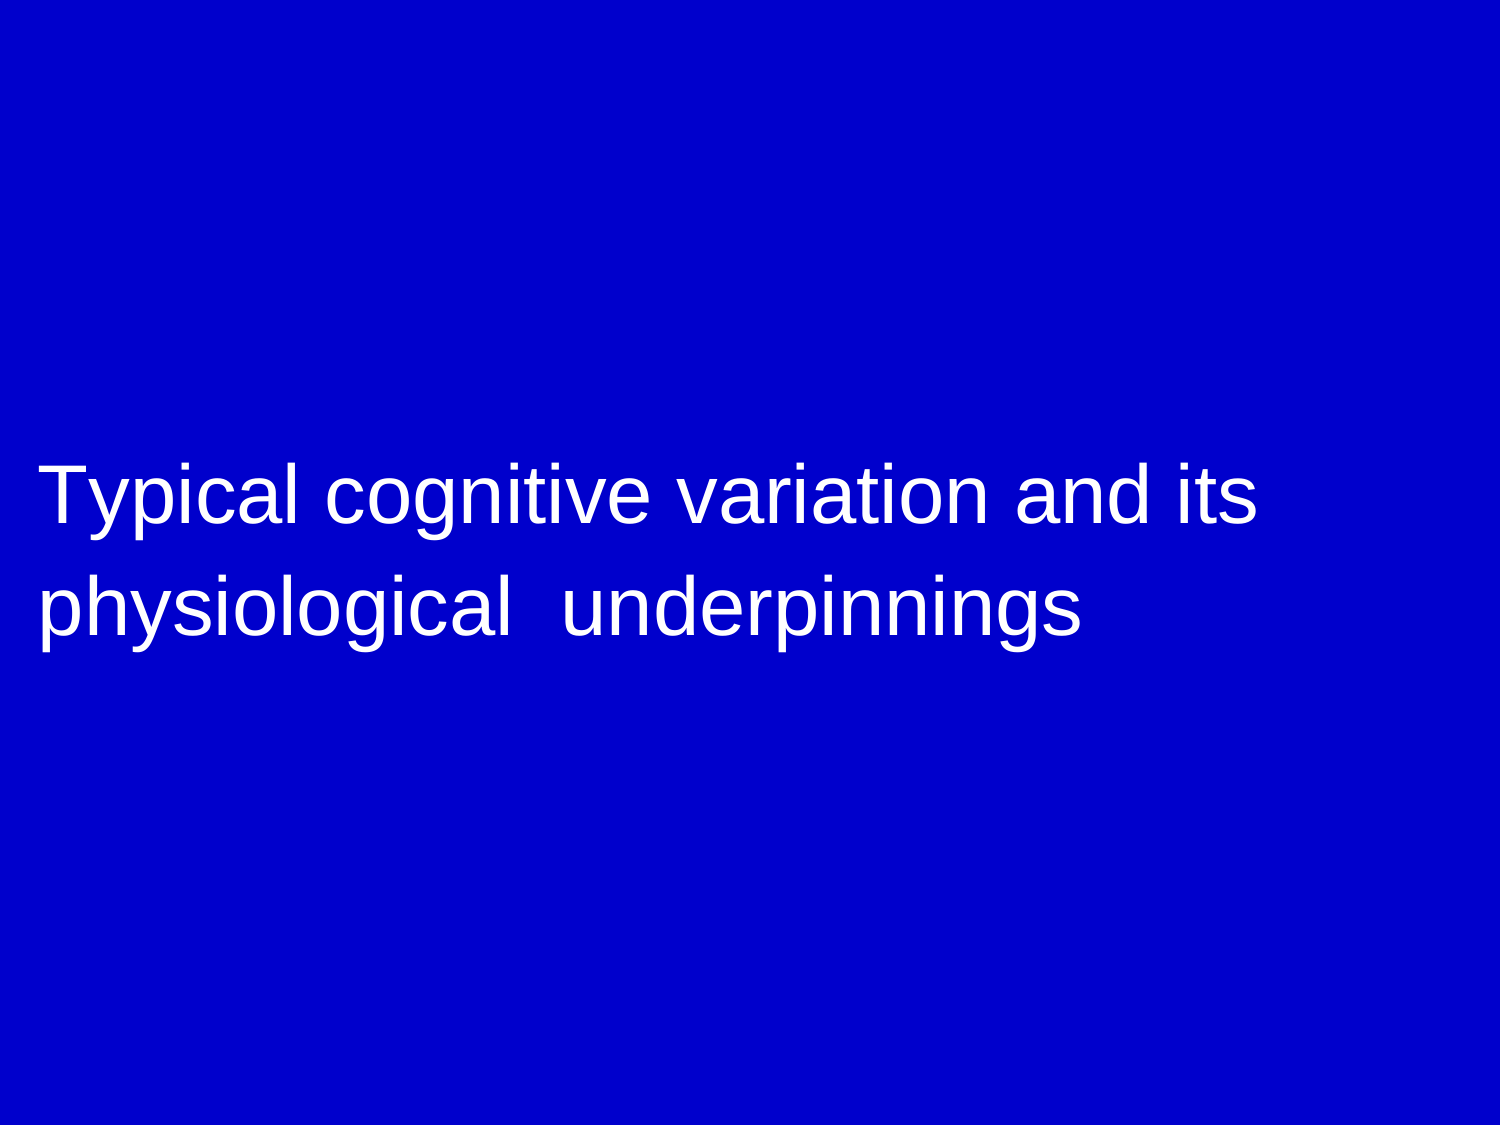

# Typical cognitive variation and its physiological underpinnings